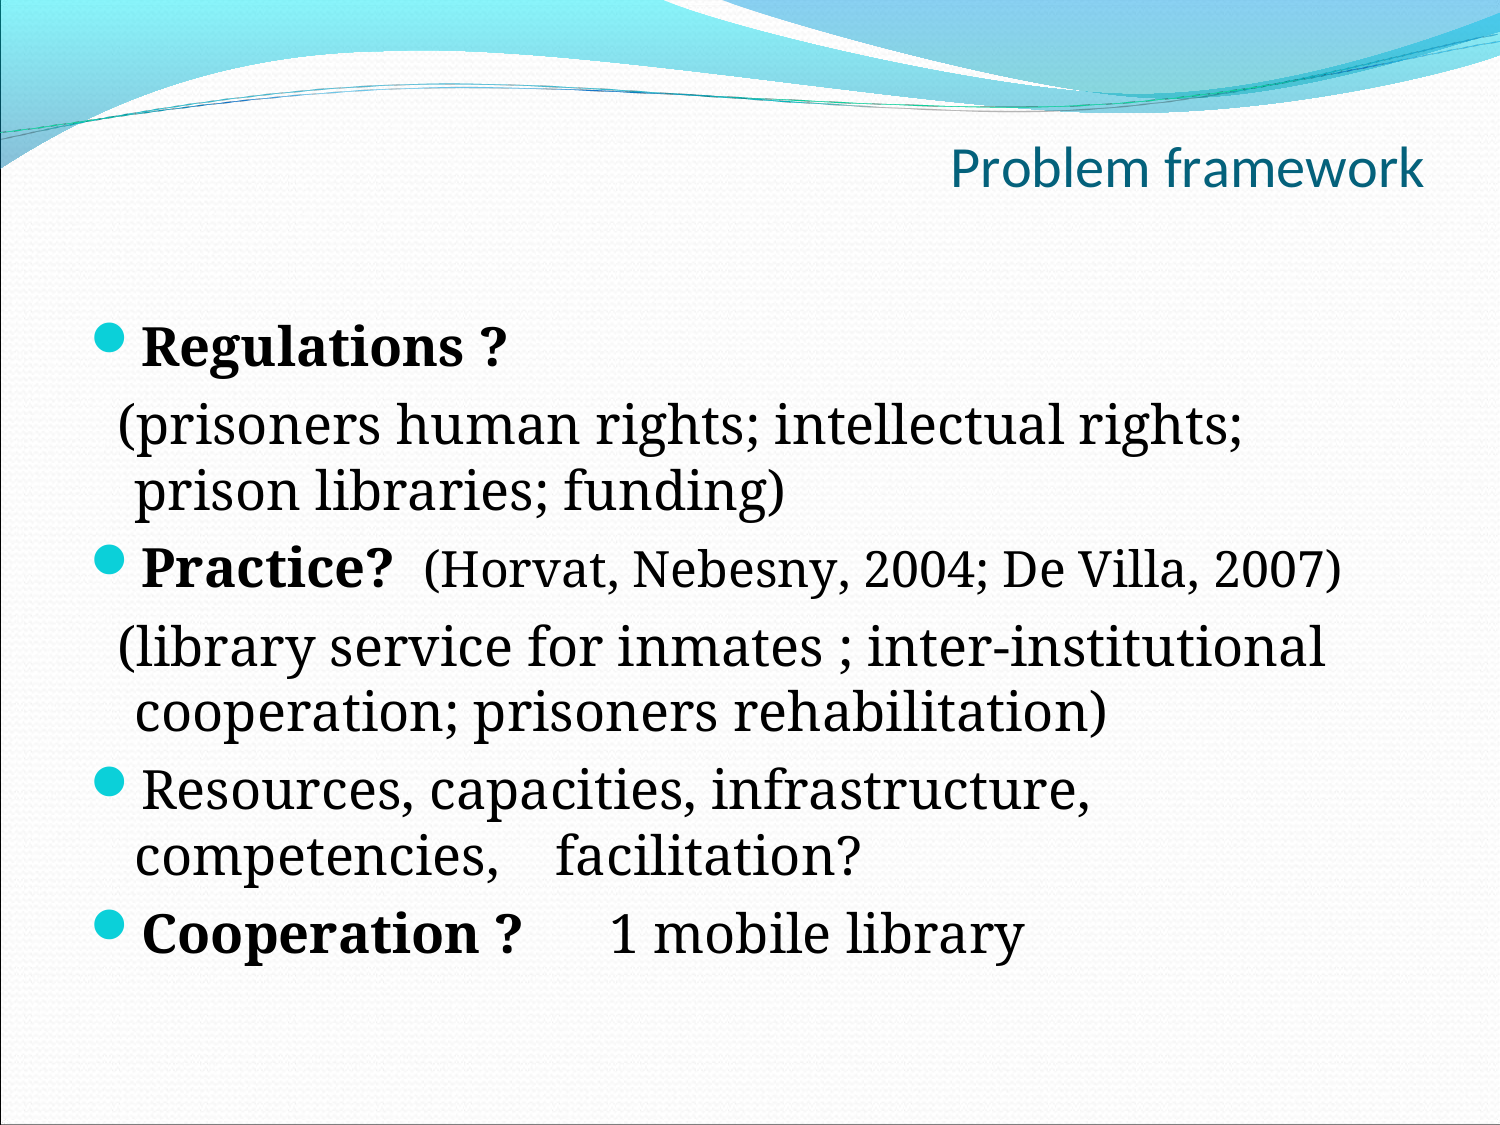

# Problem framework
Regulations ?
 (prisoners human rights; intellectual rights; prison libraries; funding)
Practice? (Horvat, Nebesny, 2004; De Villa, 2007)
 (library service for inmates ; inter-institutional cooperation; prisoners rehabilitation)
Resources, capacities, infrastructure, competencies, facilitation?
Cooperation ? 1 mobile library